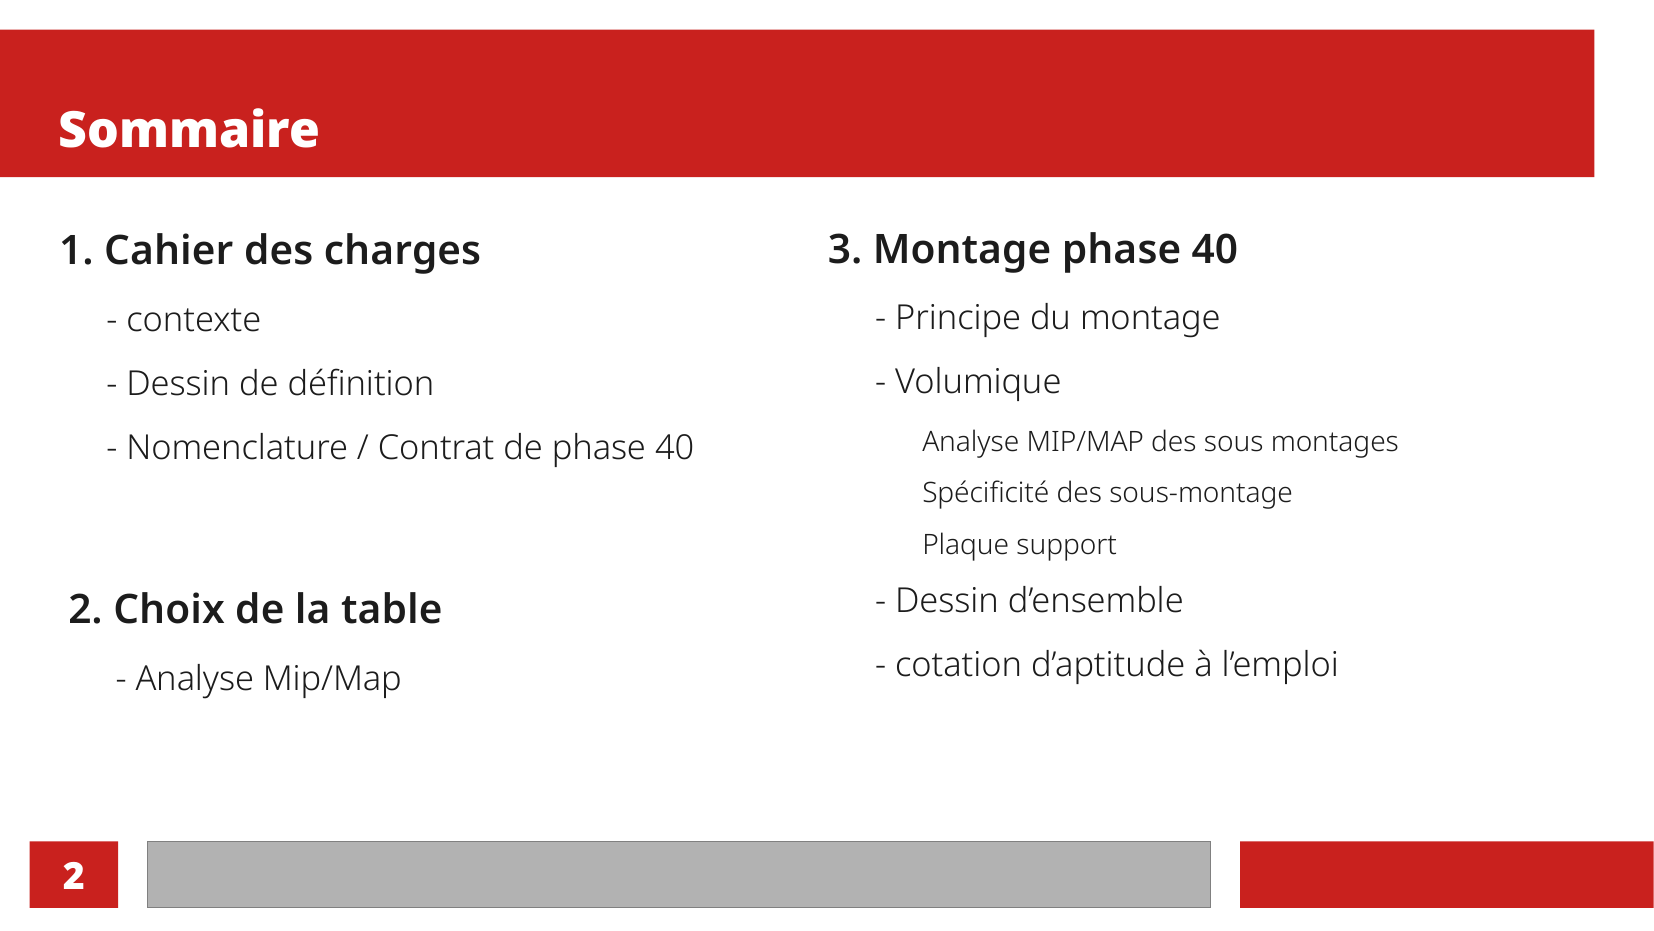

# Sommaire
3. Montage phase 40
- Principe du montage
- Volumique
Analyse MIP/MAP des sous montages
Spécificité des sous-montage
Plaque support
- Dessin d’ensemble
- cotation d’aptitude à l’emploi
1. Cahier des charges
- contexte
- Dessin de définition
- Nomenclature / Contrat de phase 40
2. Choix de la table
- Analyse Mip/Map
2